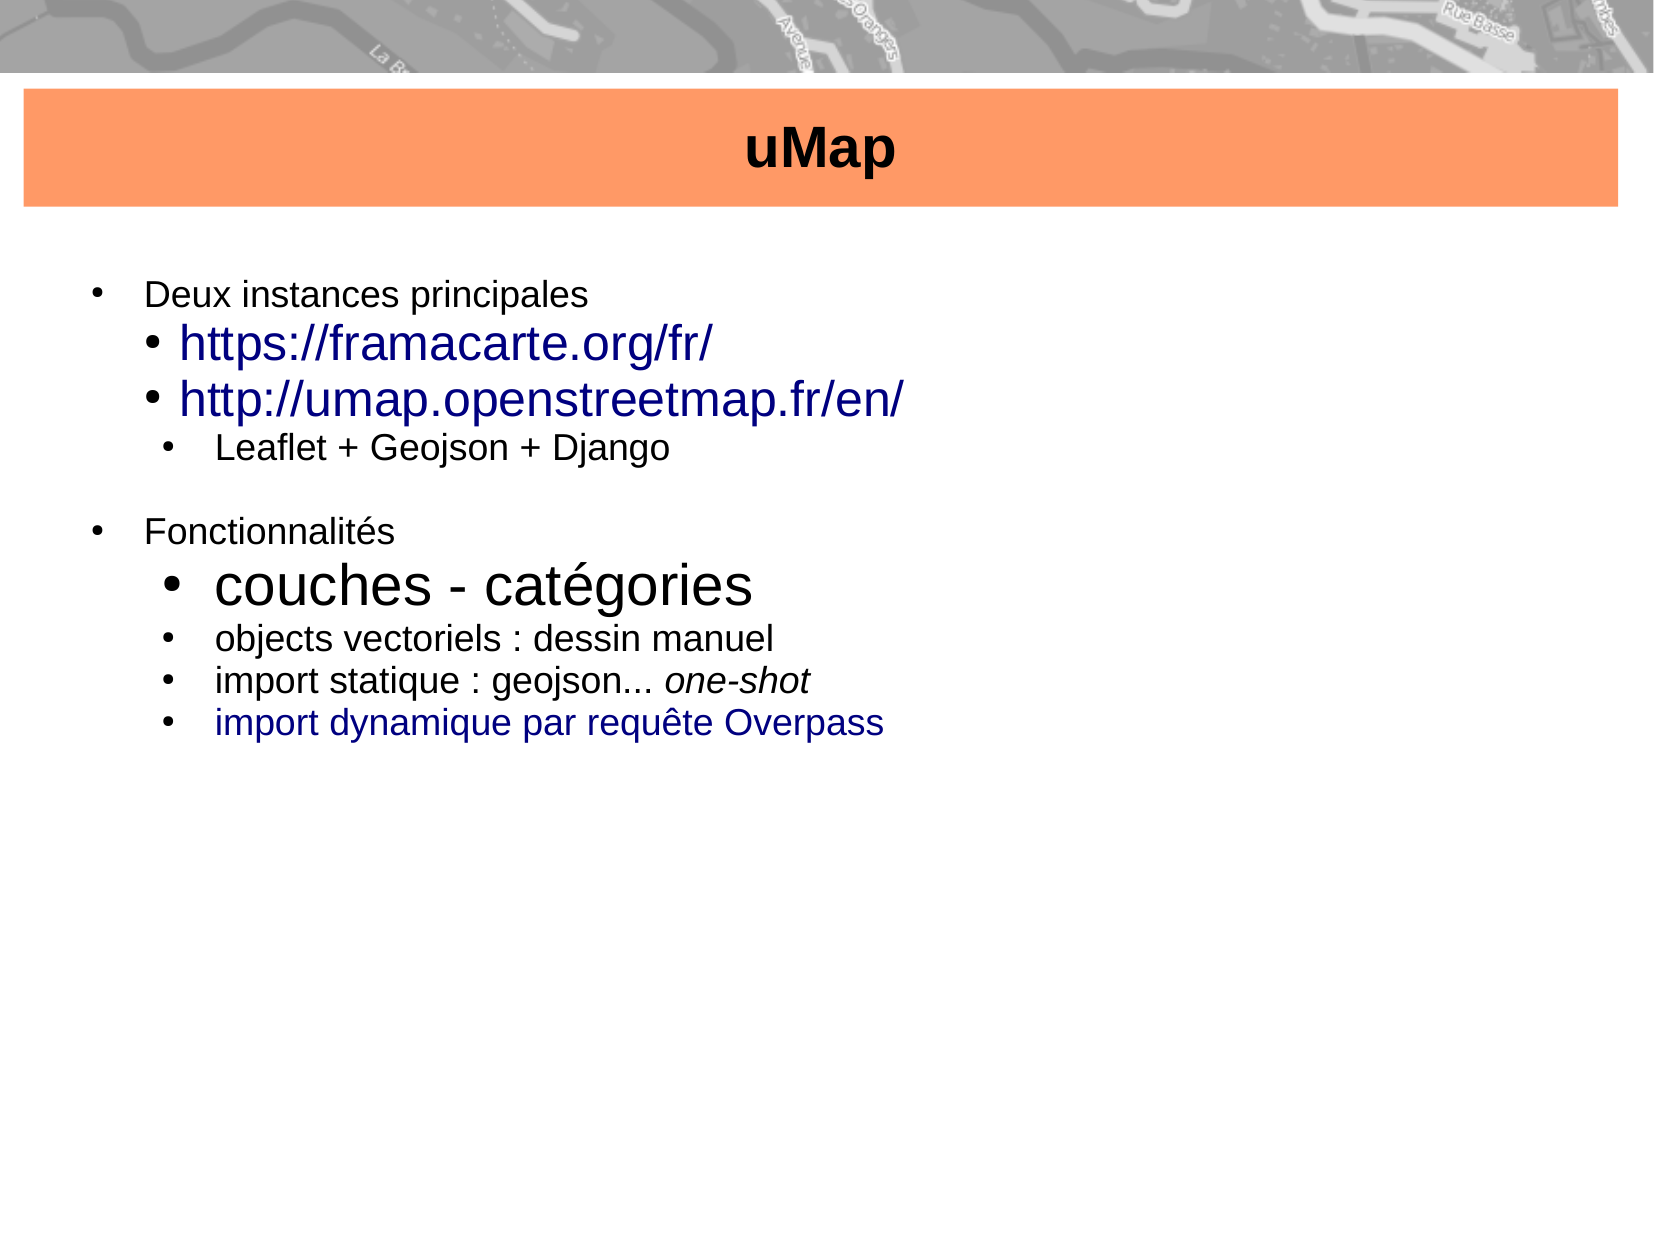

| | | | |
| --- | --- | --- | --- |
uMap
Deux instances principales
https://framacarte.org/fr/
http://umap.openstreetmap.fr/en/
Leaflet + Geojson + Django
Fonctionnalités
couches - catégories
objects vectoriels : dessin manuel
import statique : geojson... one-shot
import dynamique par requête Overpass